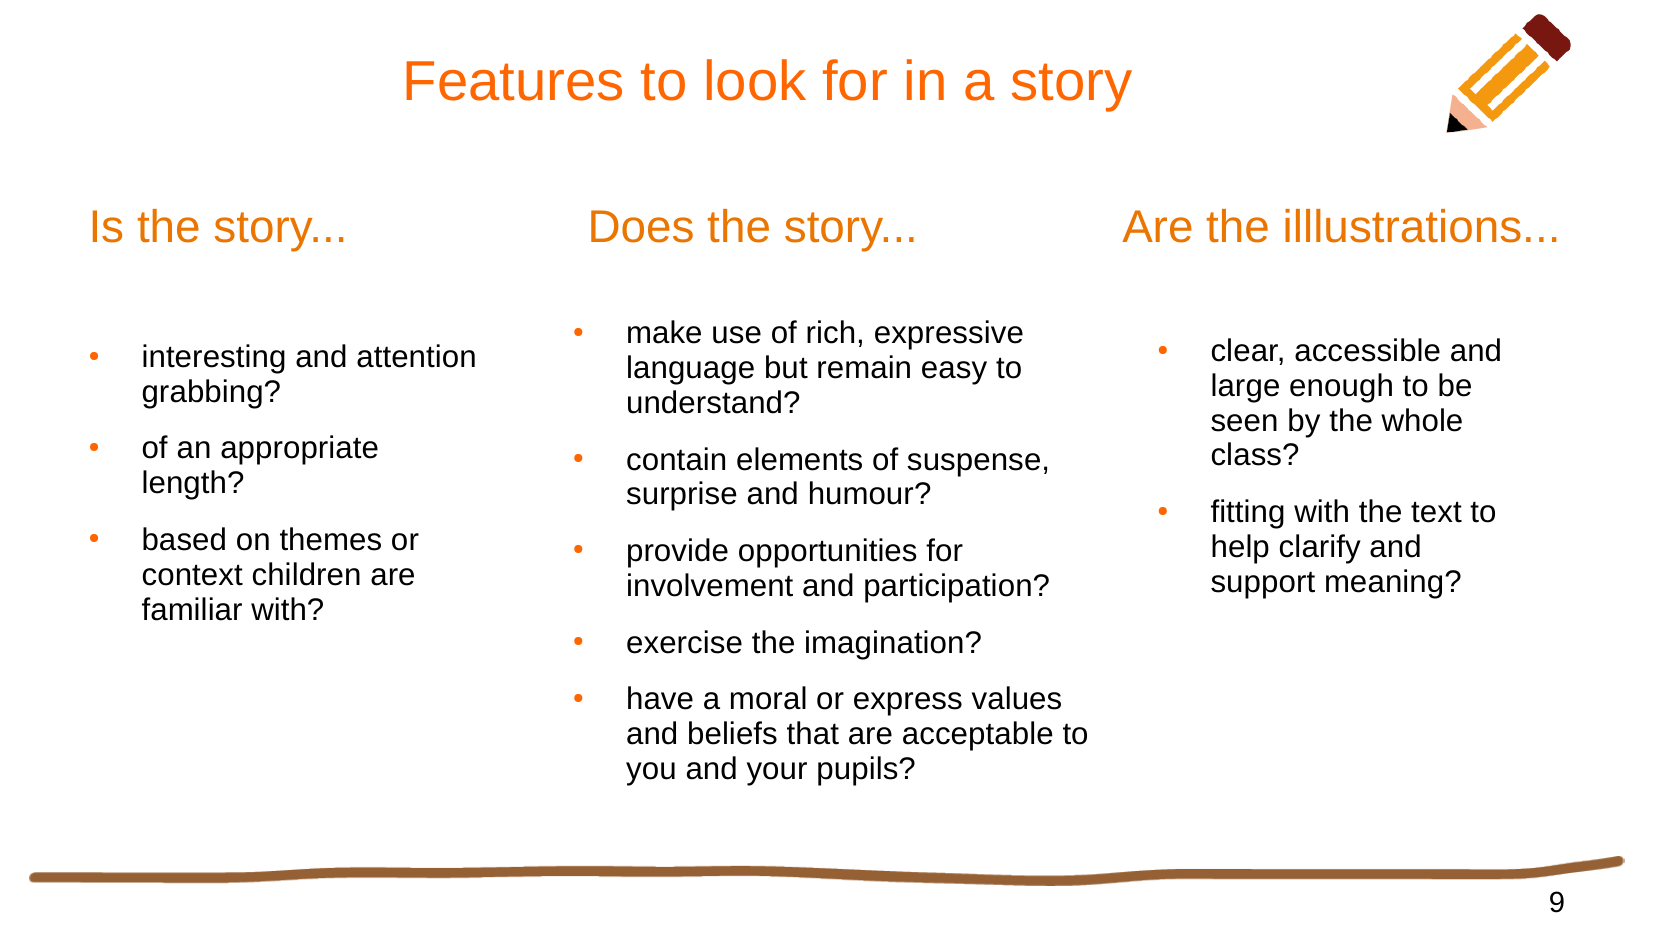

# Features to look for in a story
Is the story...
Does the story...
Are the illlustrations...
make use of rich, expressive language but remain easy to understand?
contain elements of suspense, surprise and humour?
provide opportunities for involvement and participation?
exercise the imagination?
have a moral or express values and beliefs that are acceptable to you and your pupils?
clear, accessible and large enough to be seen by the whole class?
fitting with the text to help clarify and support meaning?
interesting and attention grabbing?
of an appropriate length?
based on themes or context children are familiar with?
9